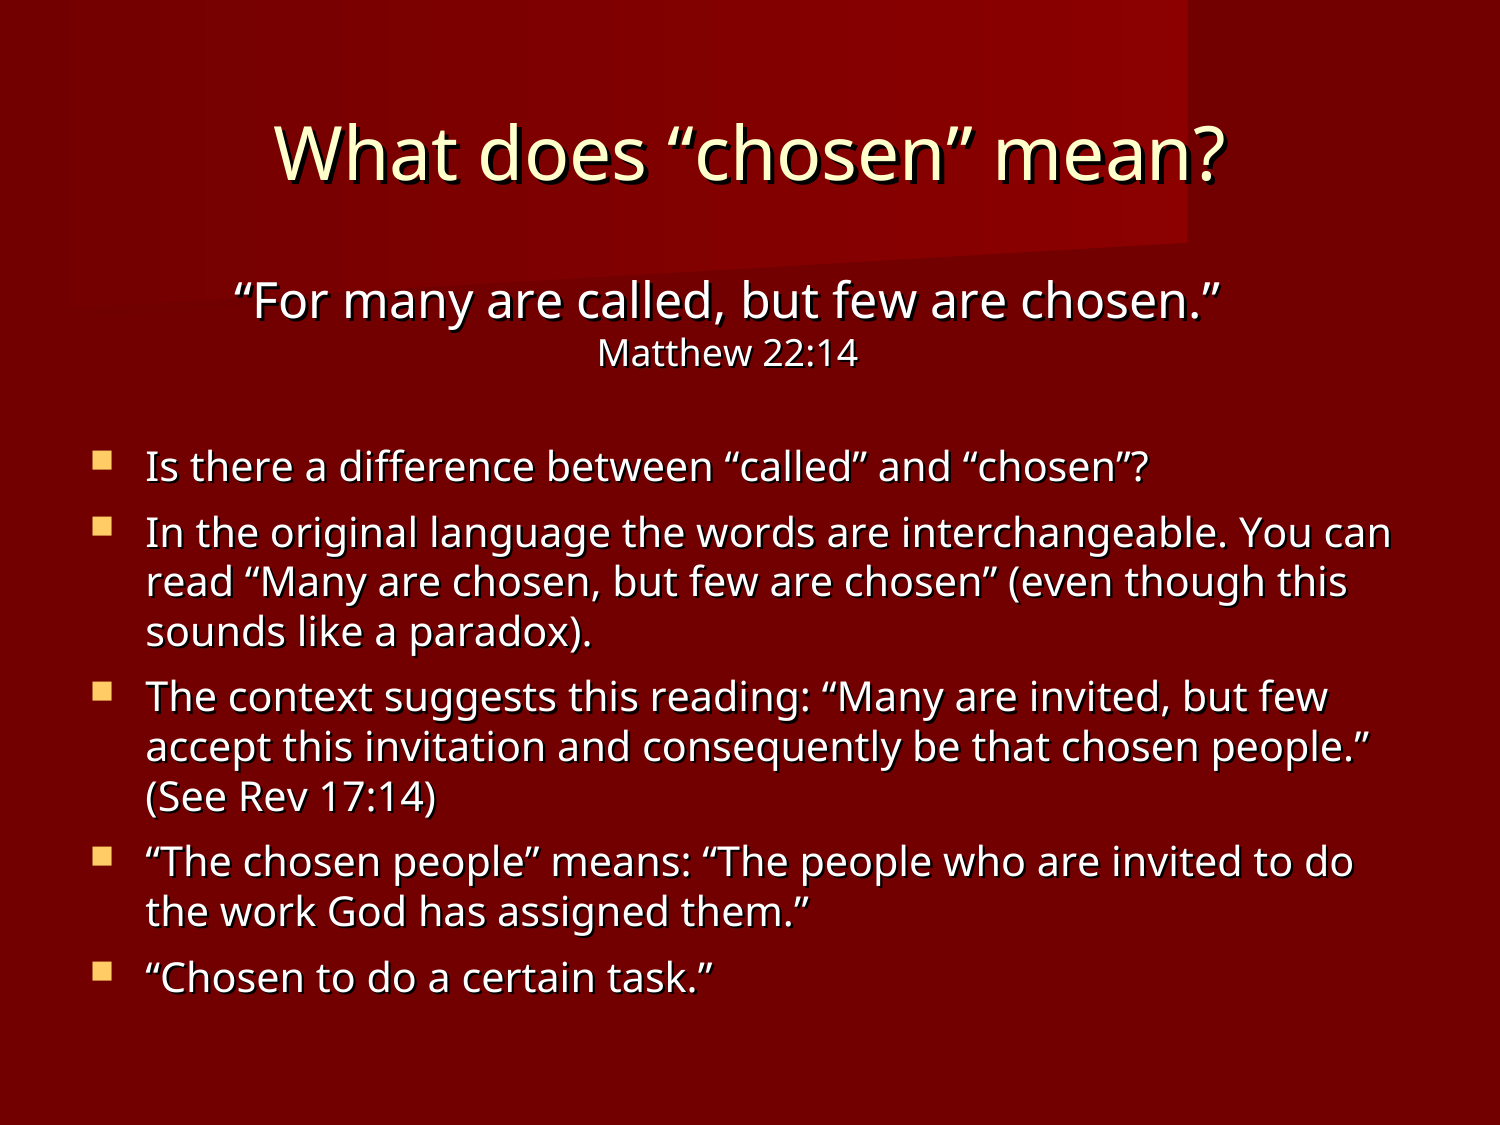

# What does “chosen” mean?
“For many are called, but few are chosen.”
Matthew 22:14
Is there a difference between “called” and “chosen”?
In the original language the words are interchangeable. You can read “Many are chosen, but few are chosen” (even though this sounds like a paradox).
The context suggests this reading: “Many are invited, but few accept this invitation and consequently be that chosen people.” (See Rev 17:14)
“The chosen people” means: “The people who are invited to do the work God has assigned them.”
“Chosen to do a certain task.”